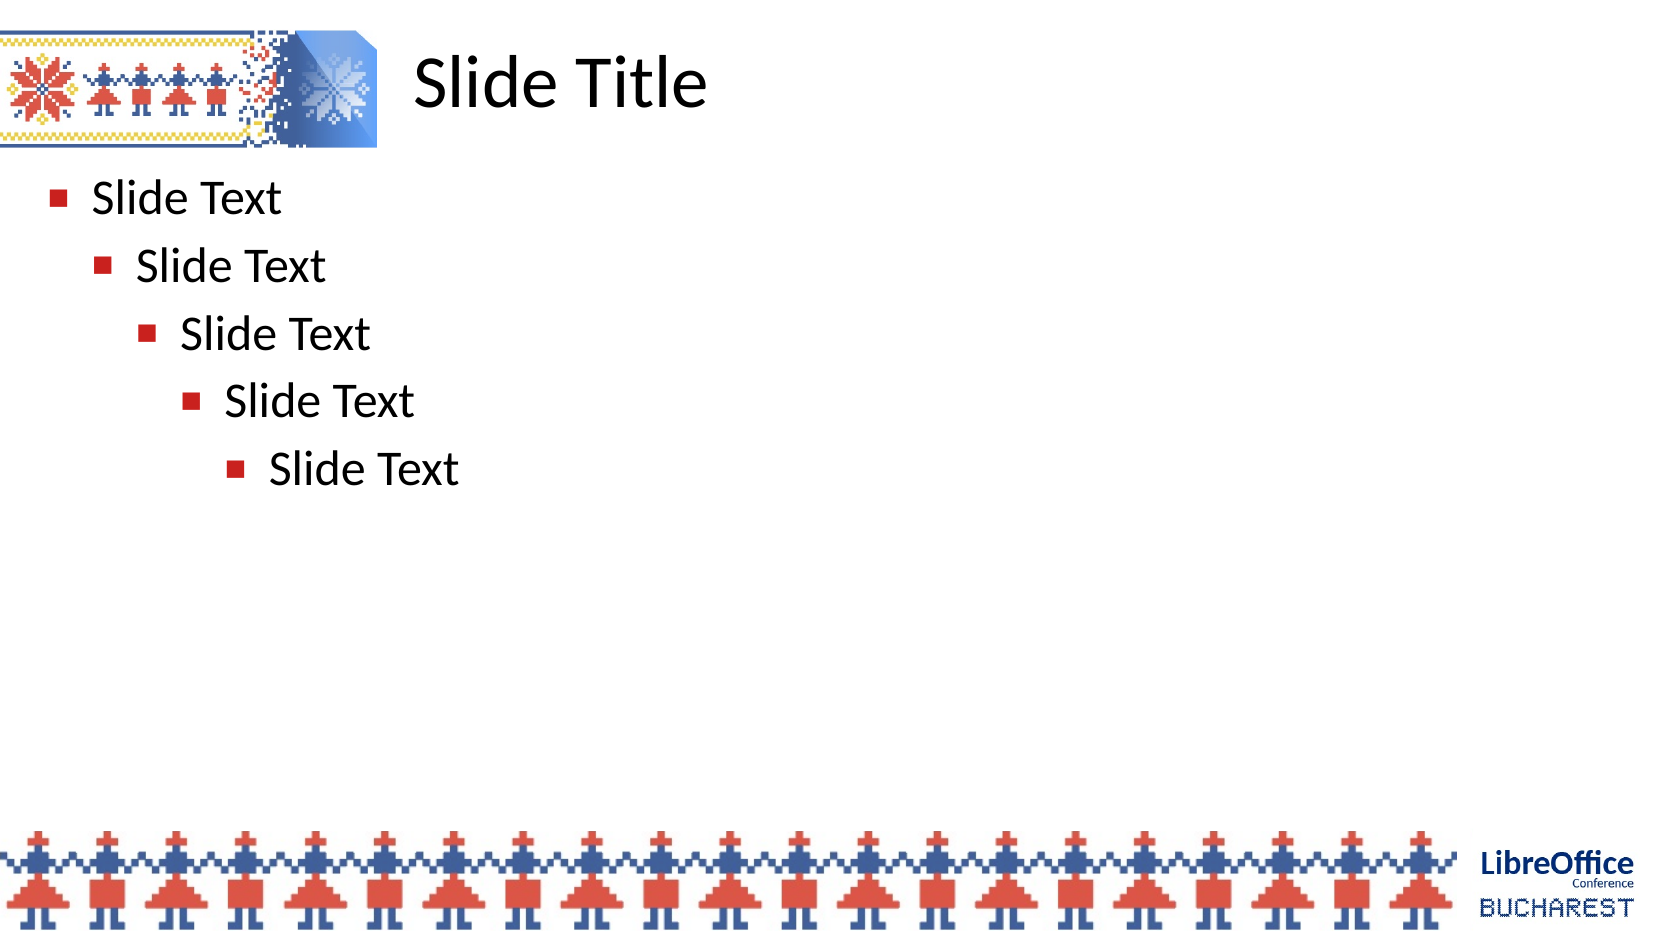

# Slide Title
Slide Text
Slide Text
Slide Text
Slide Text
Slide Text